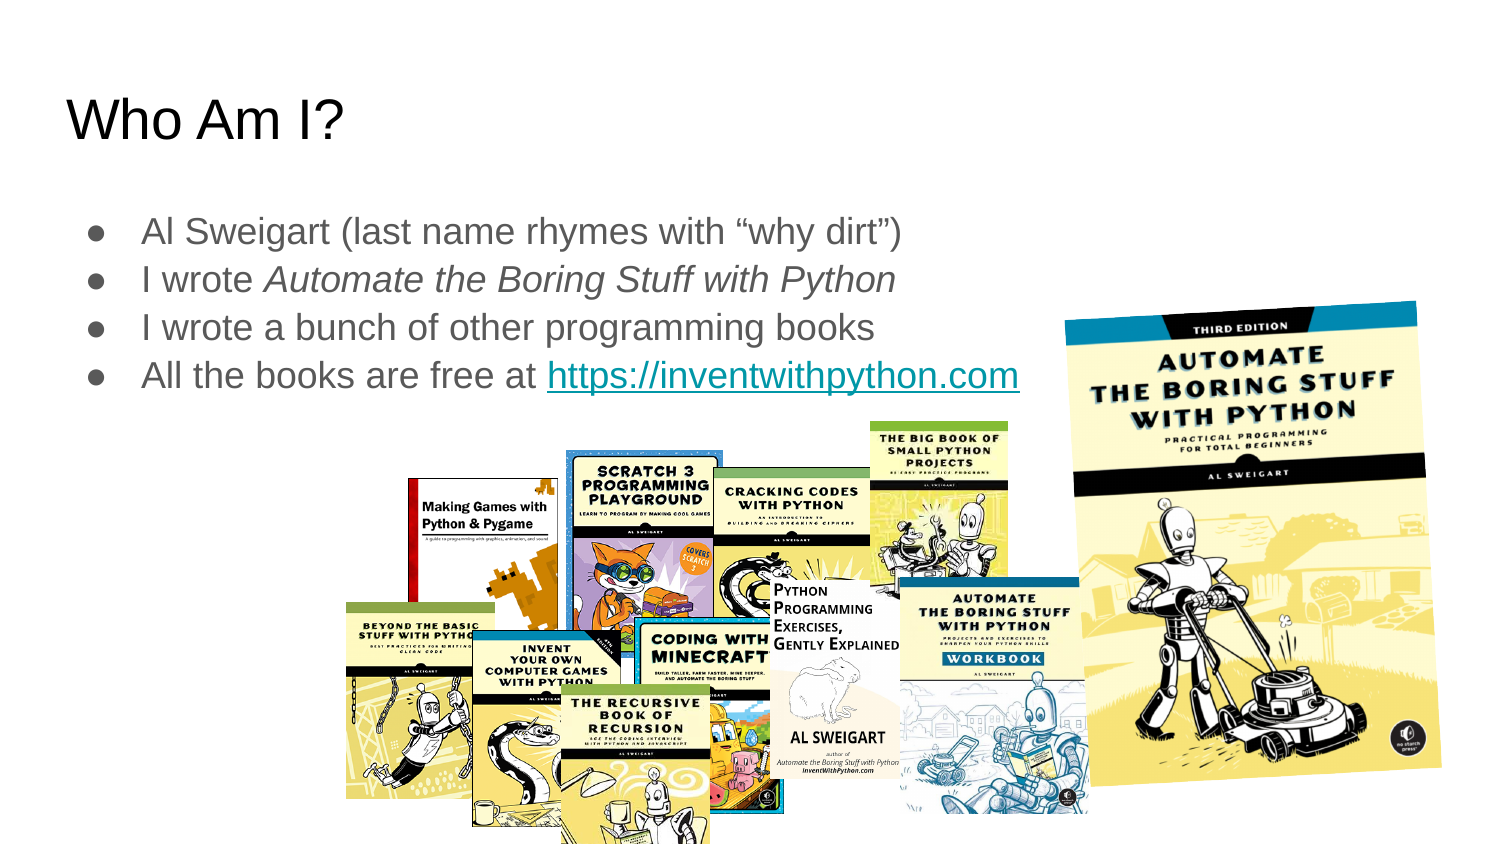

# Who Am I?
Al Sweigart (last name rhymes with “why dirt”)
I wrote Automate the Boring Stuff with Python
I wrote a bunch of other programming books
All the books are free at https://inventwithpython.com